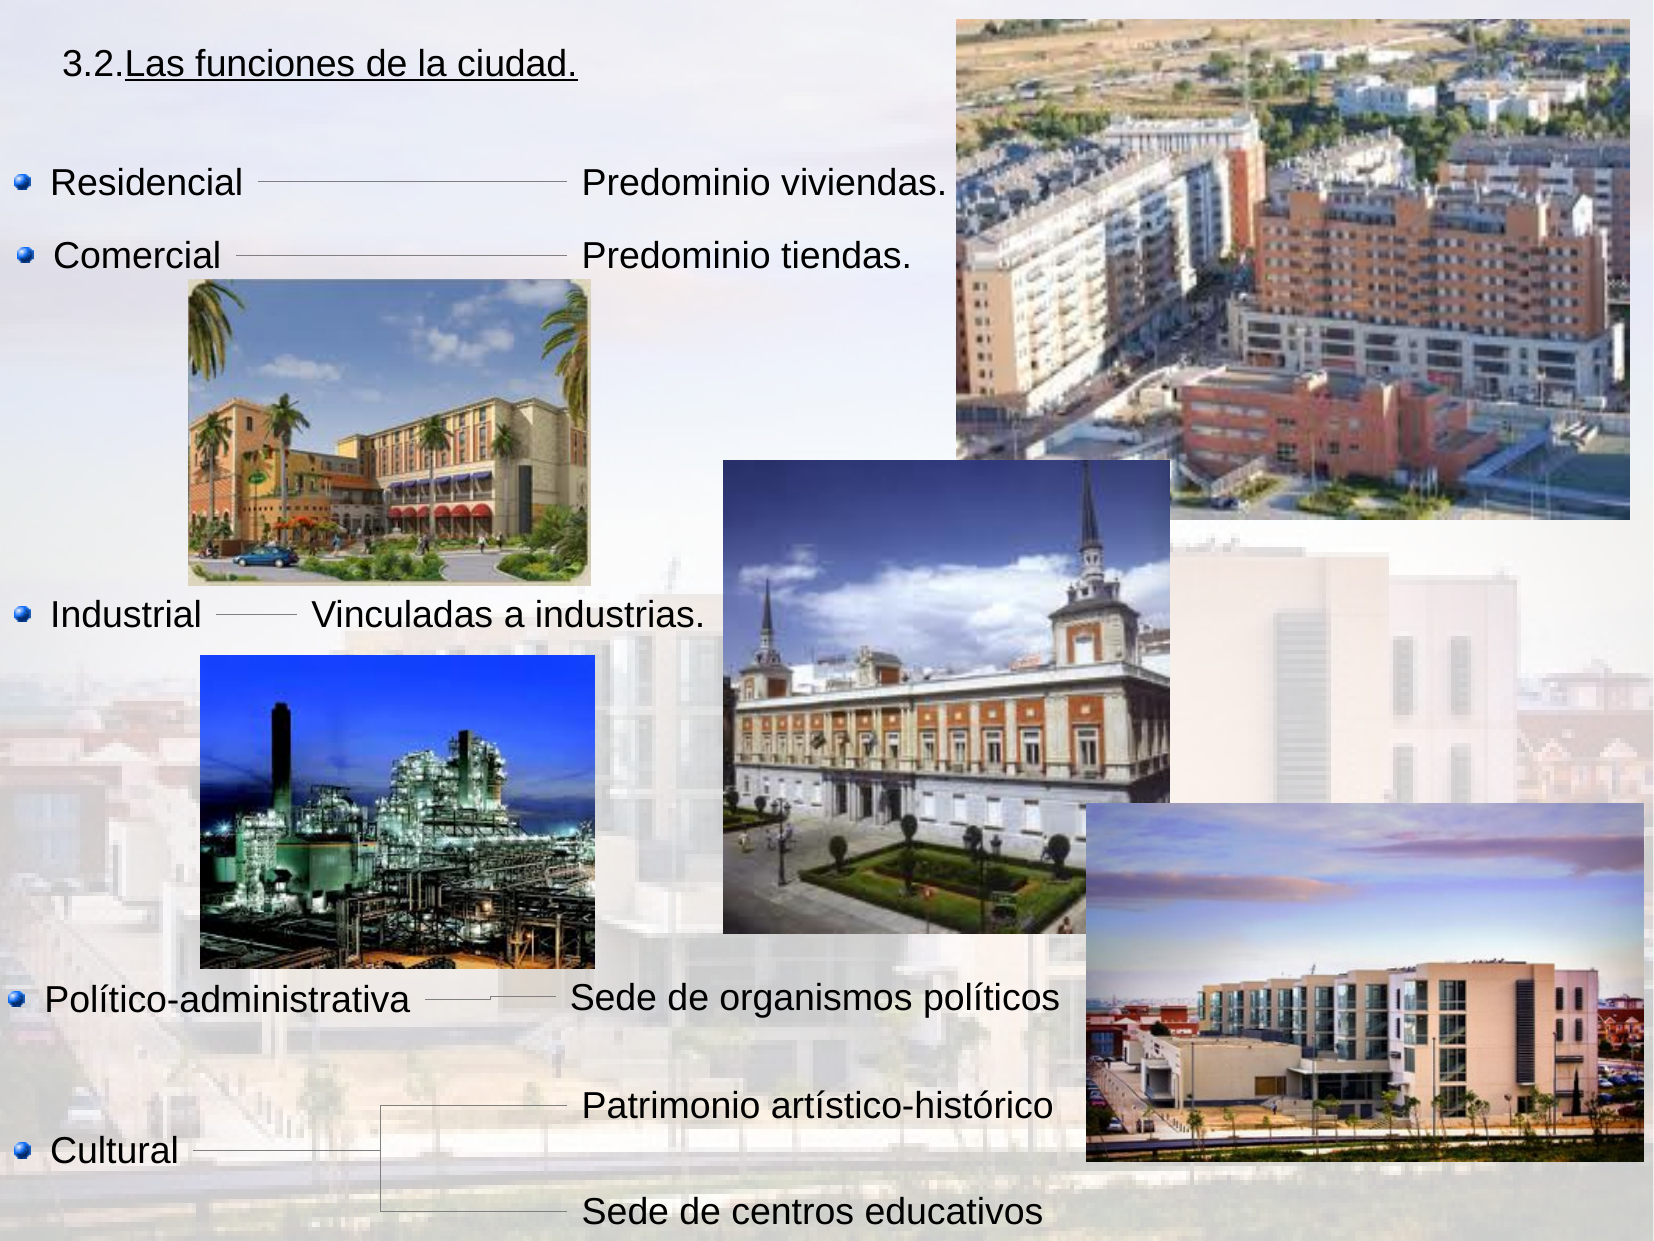

3.2.Las funciones de la ciudad.
Residencial
Predominio viviendas.
Comercial
Predominio tiendas.
Industrial
Vinculadas a industrias.
Sede de organismos políticos
Político-administrativa
Patrimonio artístico-histórico
Cultural
Sede de centros educativos